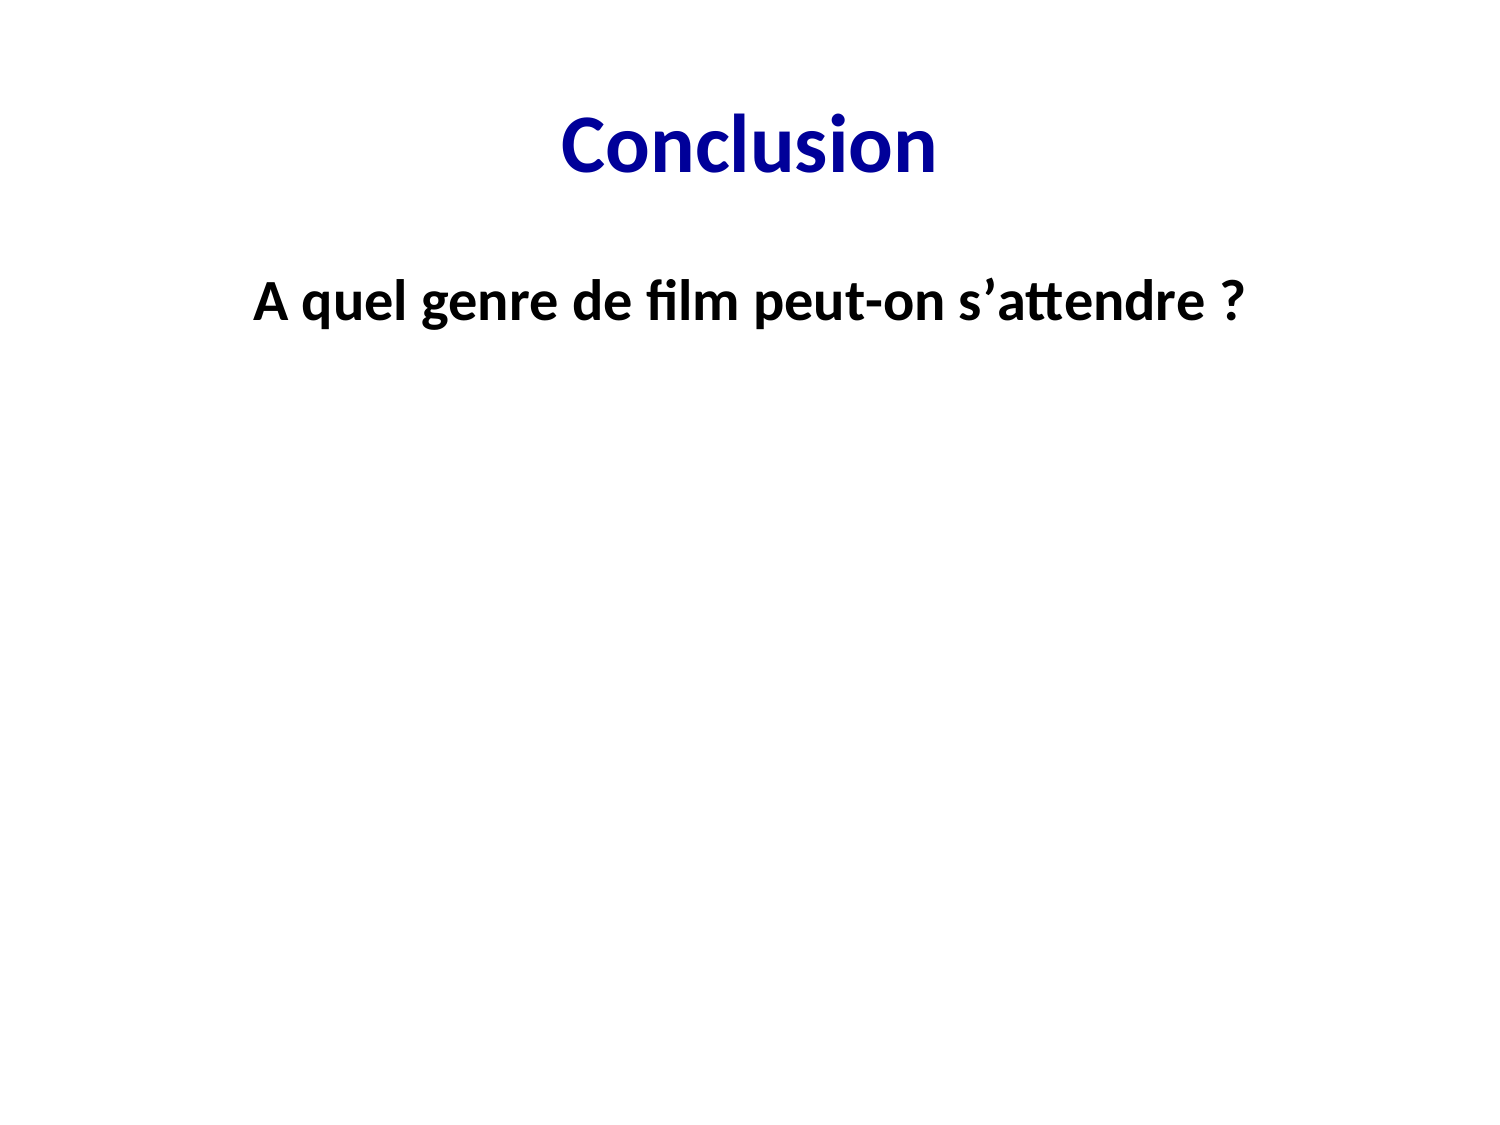

# Conclusion
A quel genre de film peut-on s’attendre ?